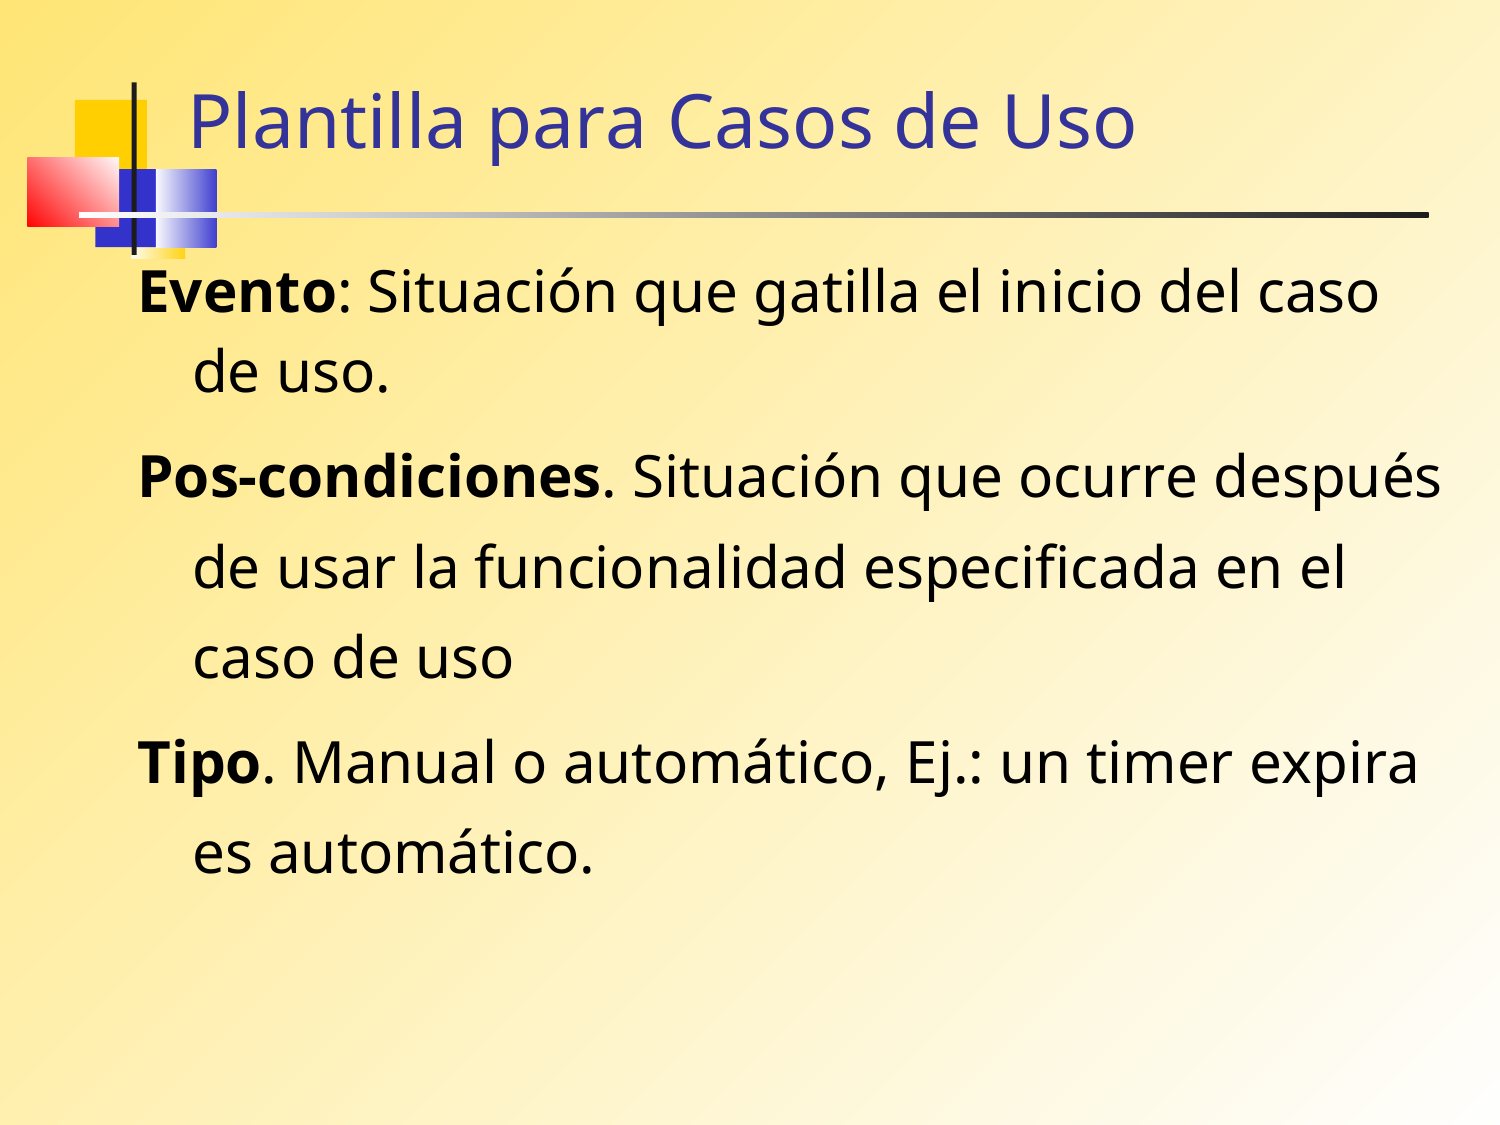

# Plantilla para Casos de Uso
Evento: Situación que gatilla el inicio del caso de uso.
Pos-condiciones. Situación que ocurre después de usar la funcionalidad especificada en el caso de uso
Tipo. Manual o automático, Ej.: un timer expira es automático.